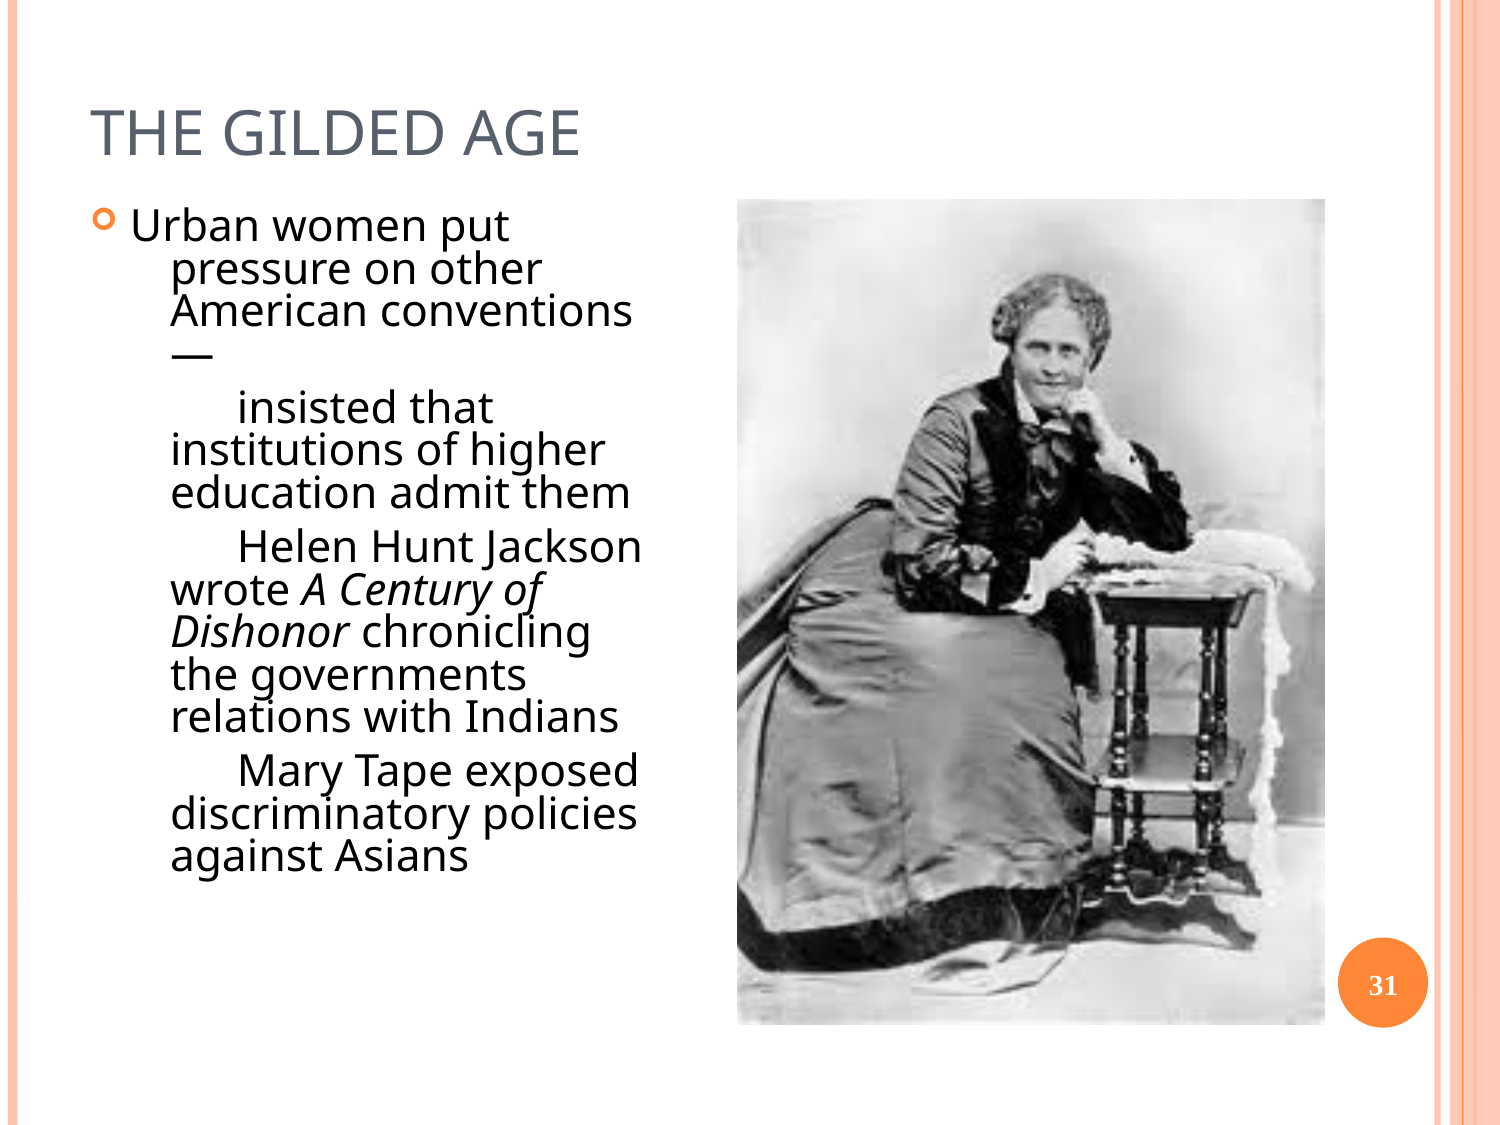

# The Gilded Age
Urban women put pressure on other American conventions—
	insisted that institutions of higher education admit them
	Helen Hunt Jackson wrote A Century of Dishonor chronicling the governments relations with Indians
	Mary Tape exposed discriminatory policies against Asians